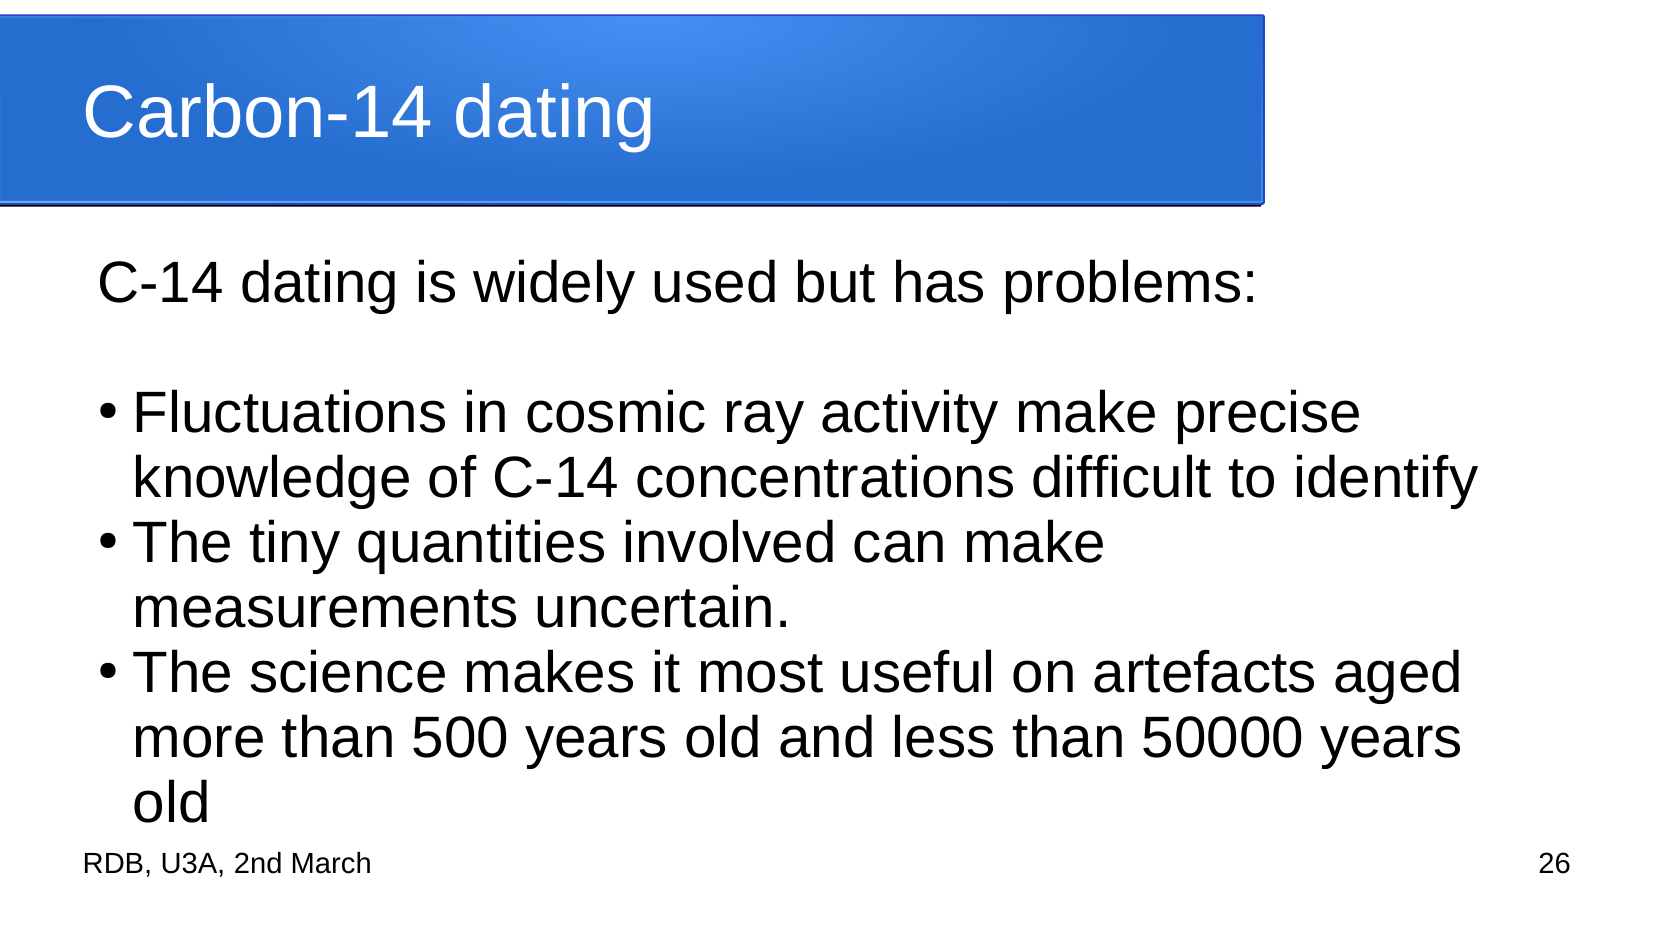

# Carbon-14 dating
C-14 dating is widely used but has problems:
Fluctuations in cosmic ray activity make precise knowledge of C-14 concentrations difficult to identify
The tiny quantities involved can make measurements uncertain.
The science makes it most useful on artefacts aged more than 500 years old and less than 50000 years old
RDB, U3A, 2nd March
26